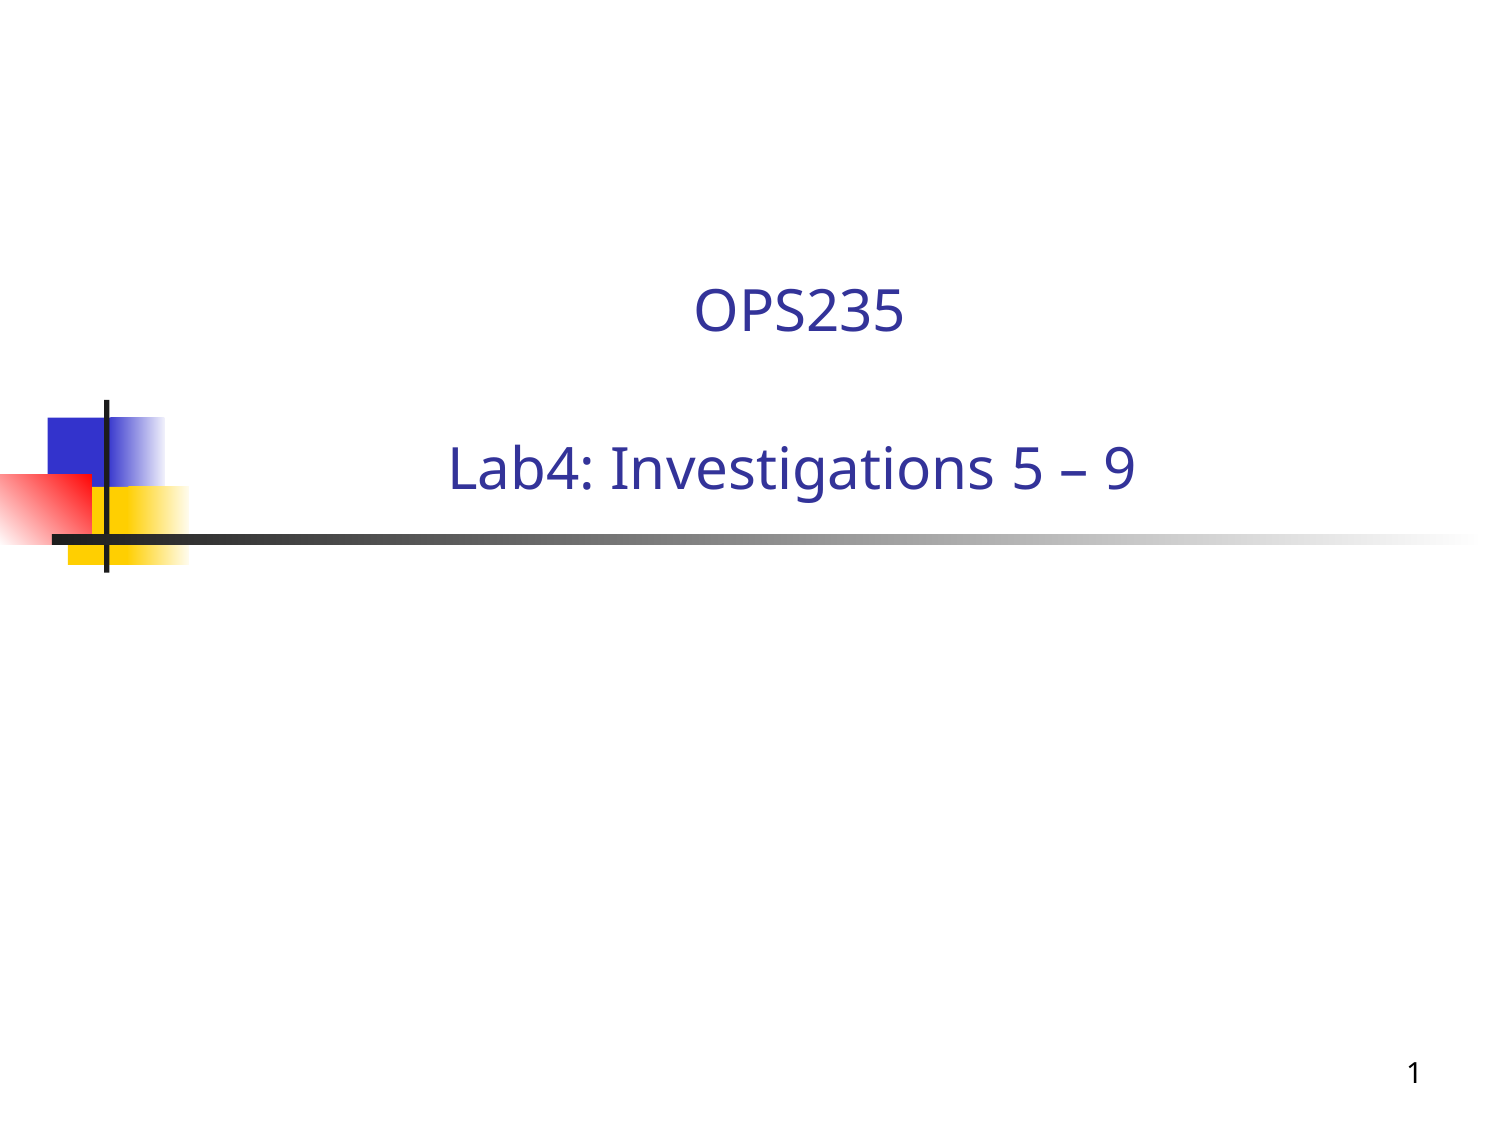

# OPS235 Lab4: Investigations 5 – 9
1